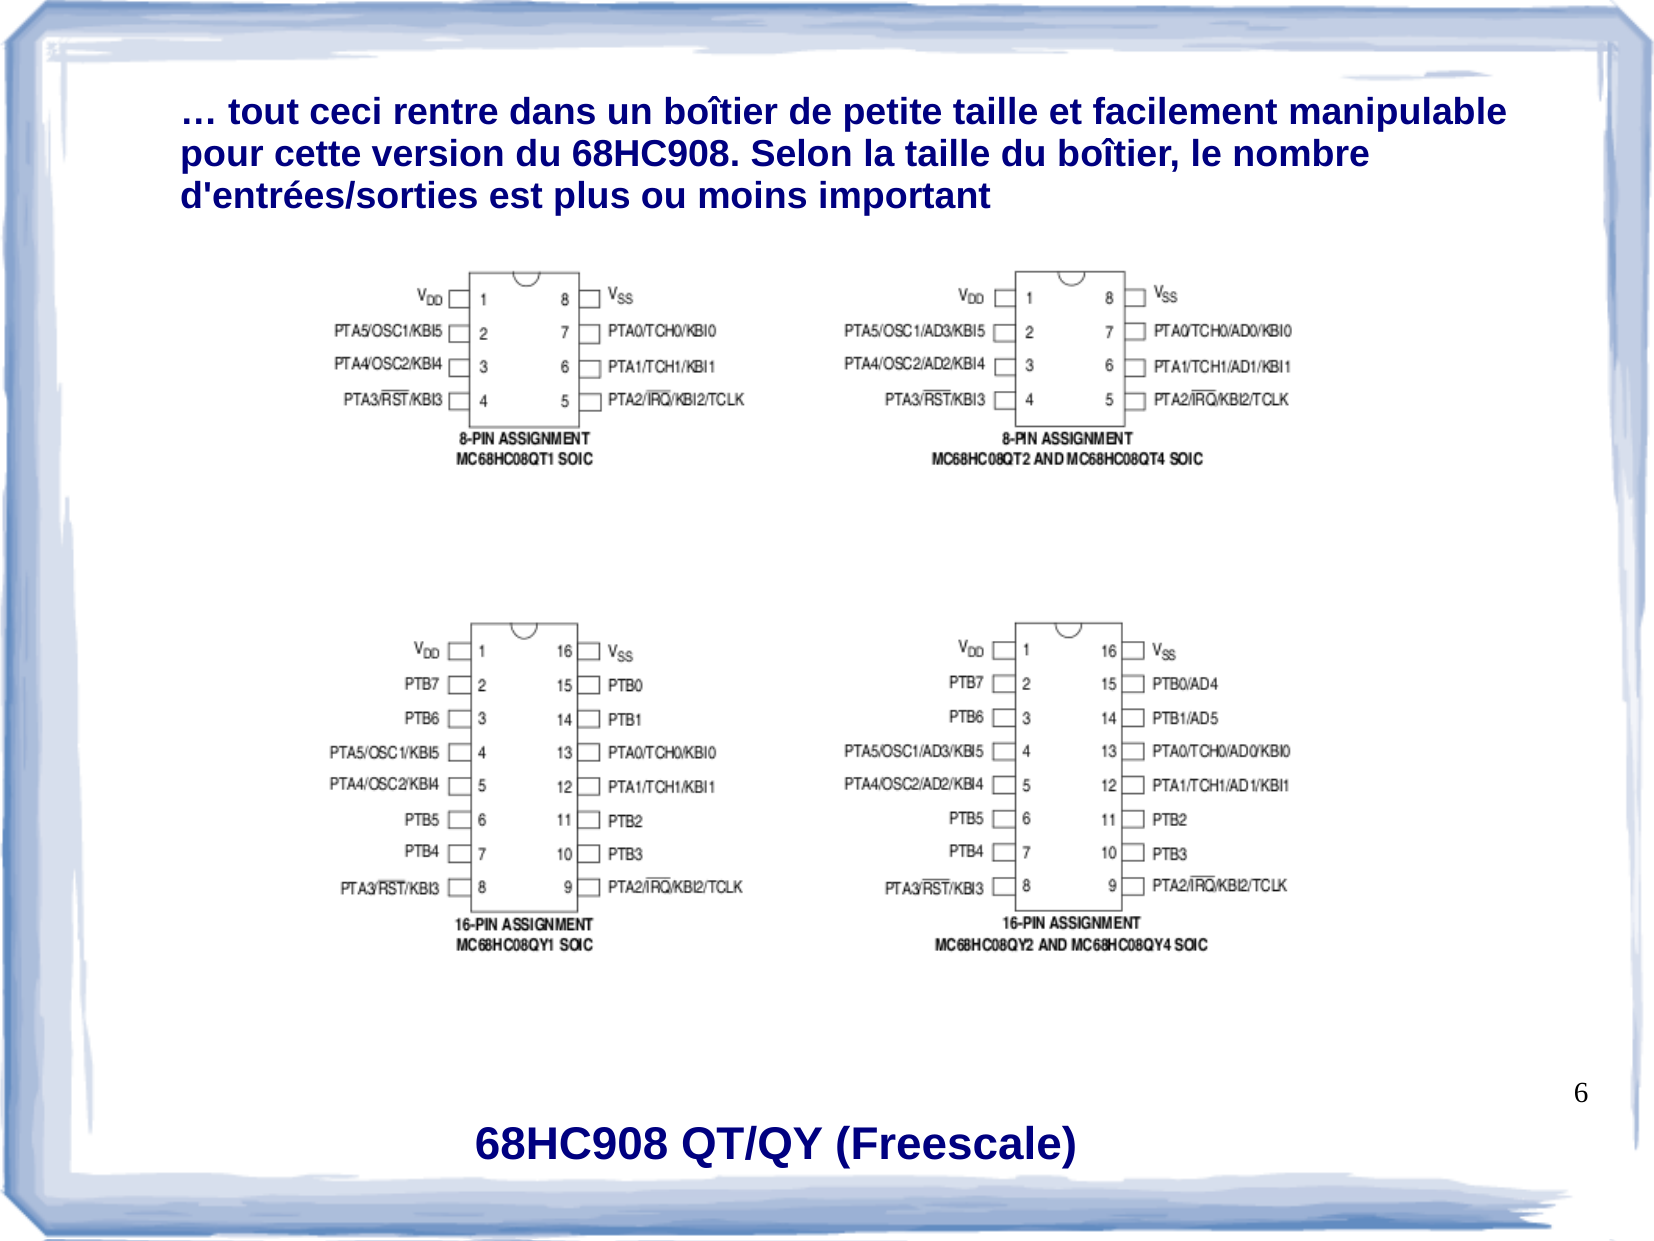

… tout ceci rentre dans un boîtier de petite taille et facilement manipulable pour cette version du 68HC908. Selon la taille du boîtier, le nombre d'entrées/sorties est plus ou moins important
6
 68HC908 QT/QY (Freescale)